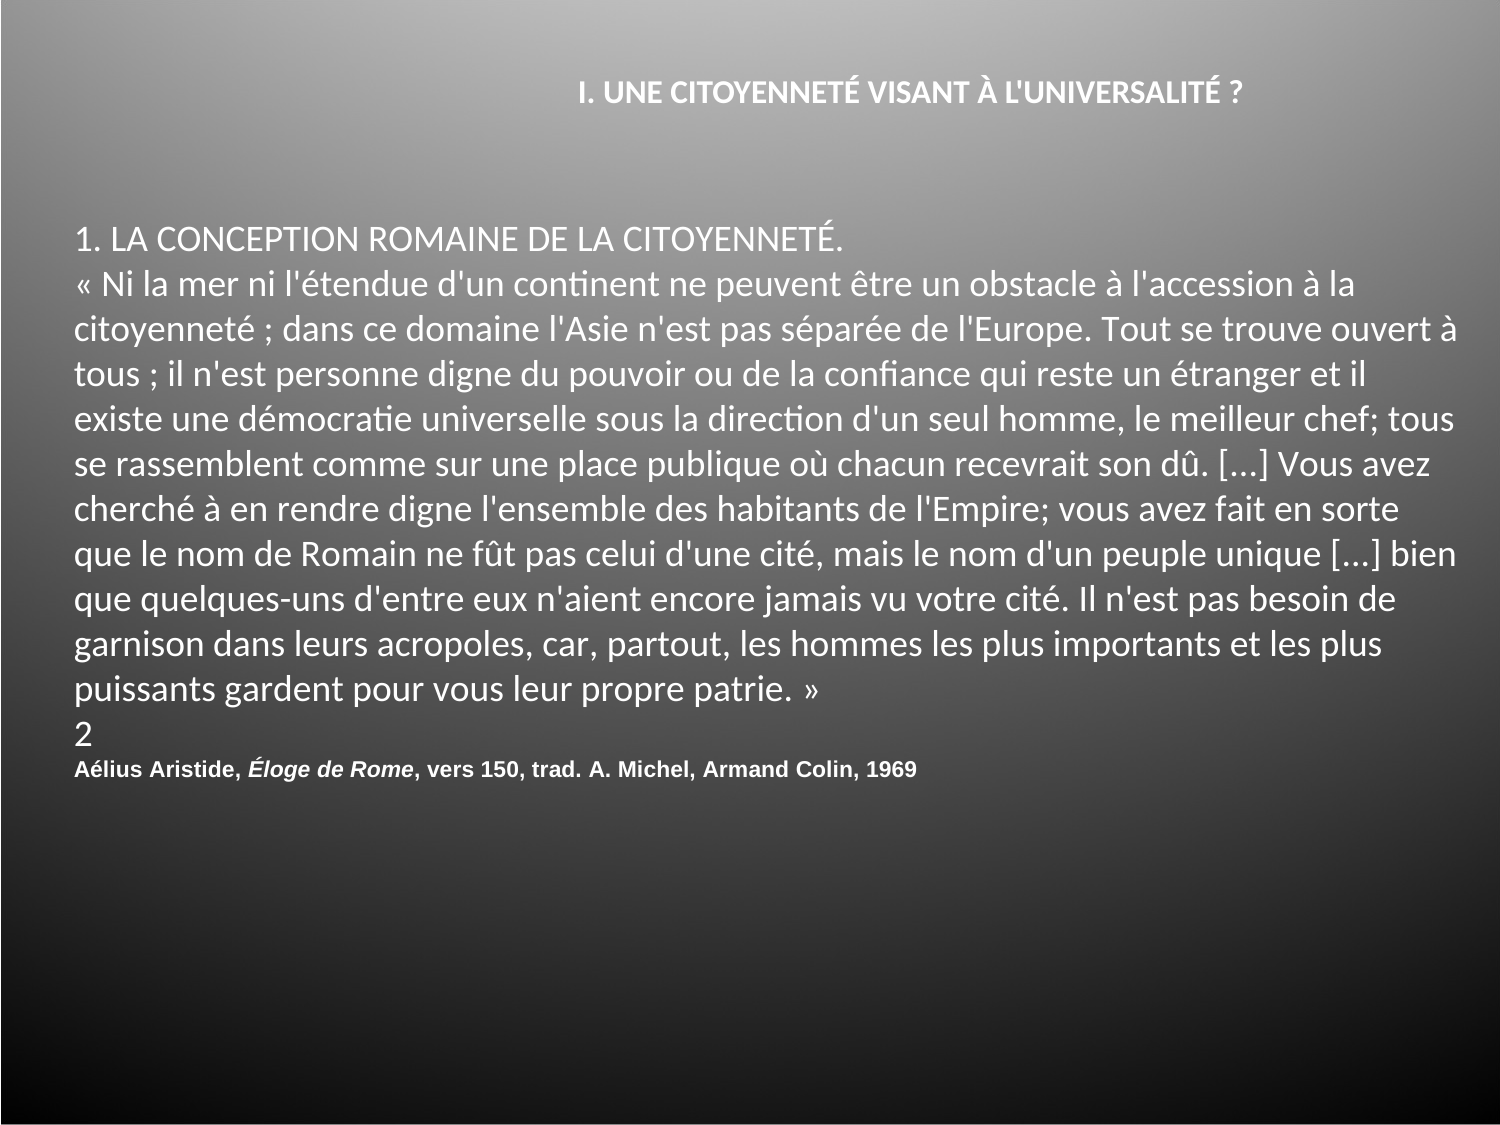

I. UNE CITOYENNETÉ VISANT À L'UNIVERSALITÉ ?
1. LA CONCEPTION ROMAINE DE LA CITOYENNETÉ.
« Ni la mer ni l'étendue d'un continent ne peuvent être un obstacle à l'accession à la citoyenneté ; dans ce domaine l'Asie n'est pas séparée de l'Europe. Tout se trouve ouvert à tous ; il n'est personne digne du pouvoir ou de la confiance qui reste un étranger et il existe une démocratie universelle sous la direction d'un seul homme, le meilleur chef; tous se rassemblent comme sur une place publique où chacun recevrait son dû. [...] Vous avez cherché à en rendre digne l'ensemble des habitants de l'Empire; vous avez fait en sorte que le nom de Romain ne fût pas celui d'une cité, mais le nom d'un peuple unique [...] bien que quelques-uns d'entre eux n'aient encore jamais vu votre cité. Il n'est pas besoin de garnison dans leurs acropoles, car, partout, les hommes les plus importants et les plus puissants gardent pour vous leur propre patrie. »
2
Aélius Aristide, Éloge de Rome, vers 150, trad. A. Michel, Armand Colin, 1969